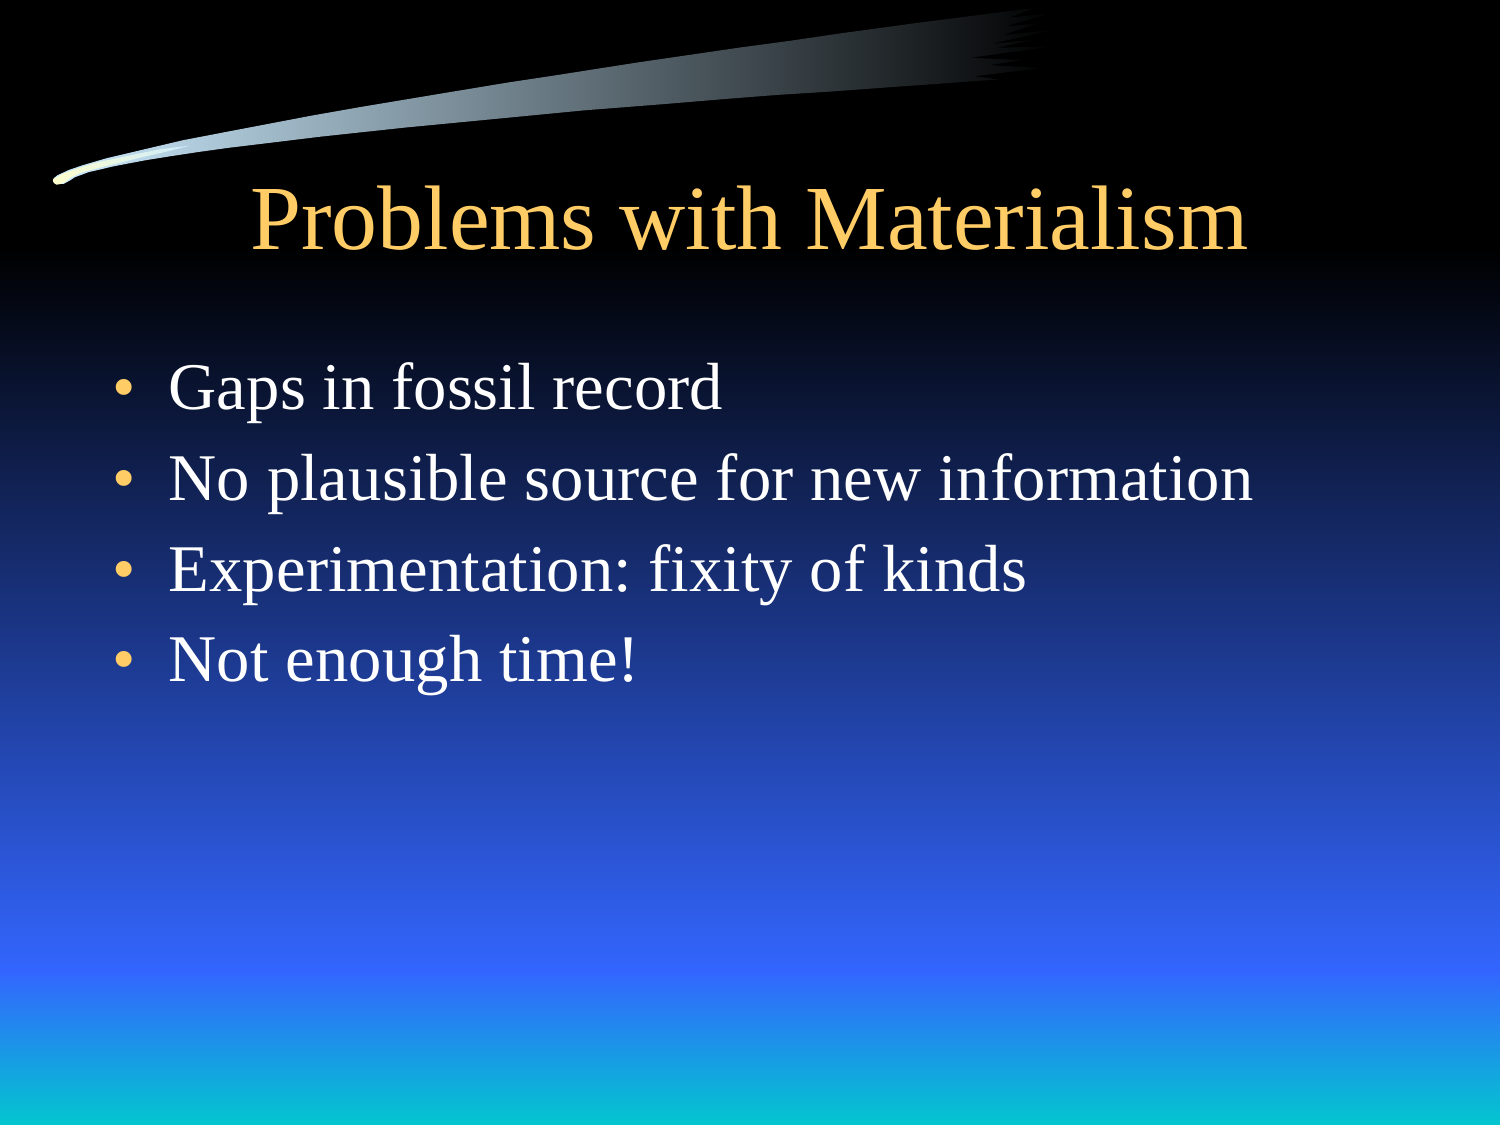

# Problems with Materialism
Gaps in fossil record
No plausible source for new information
Experimentation: fixity of kinds
Not enough time!